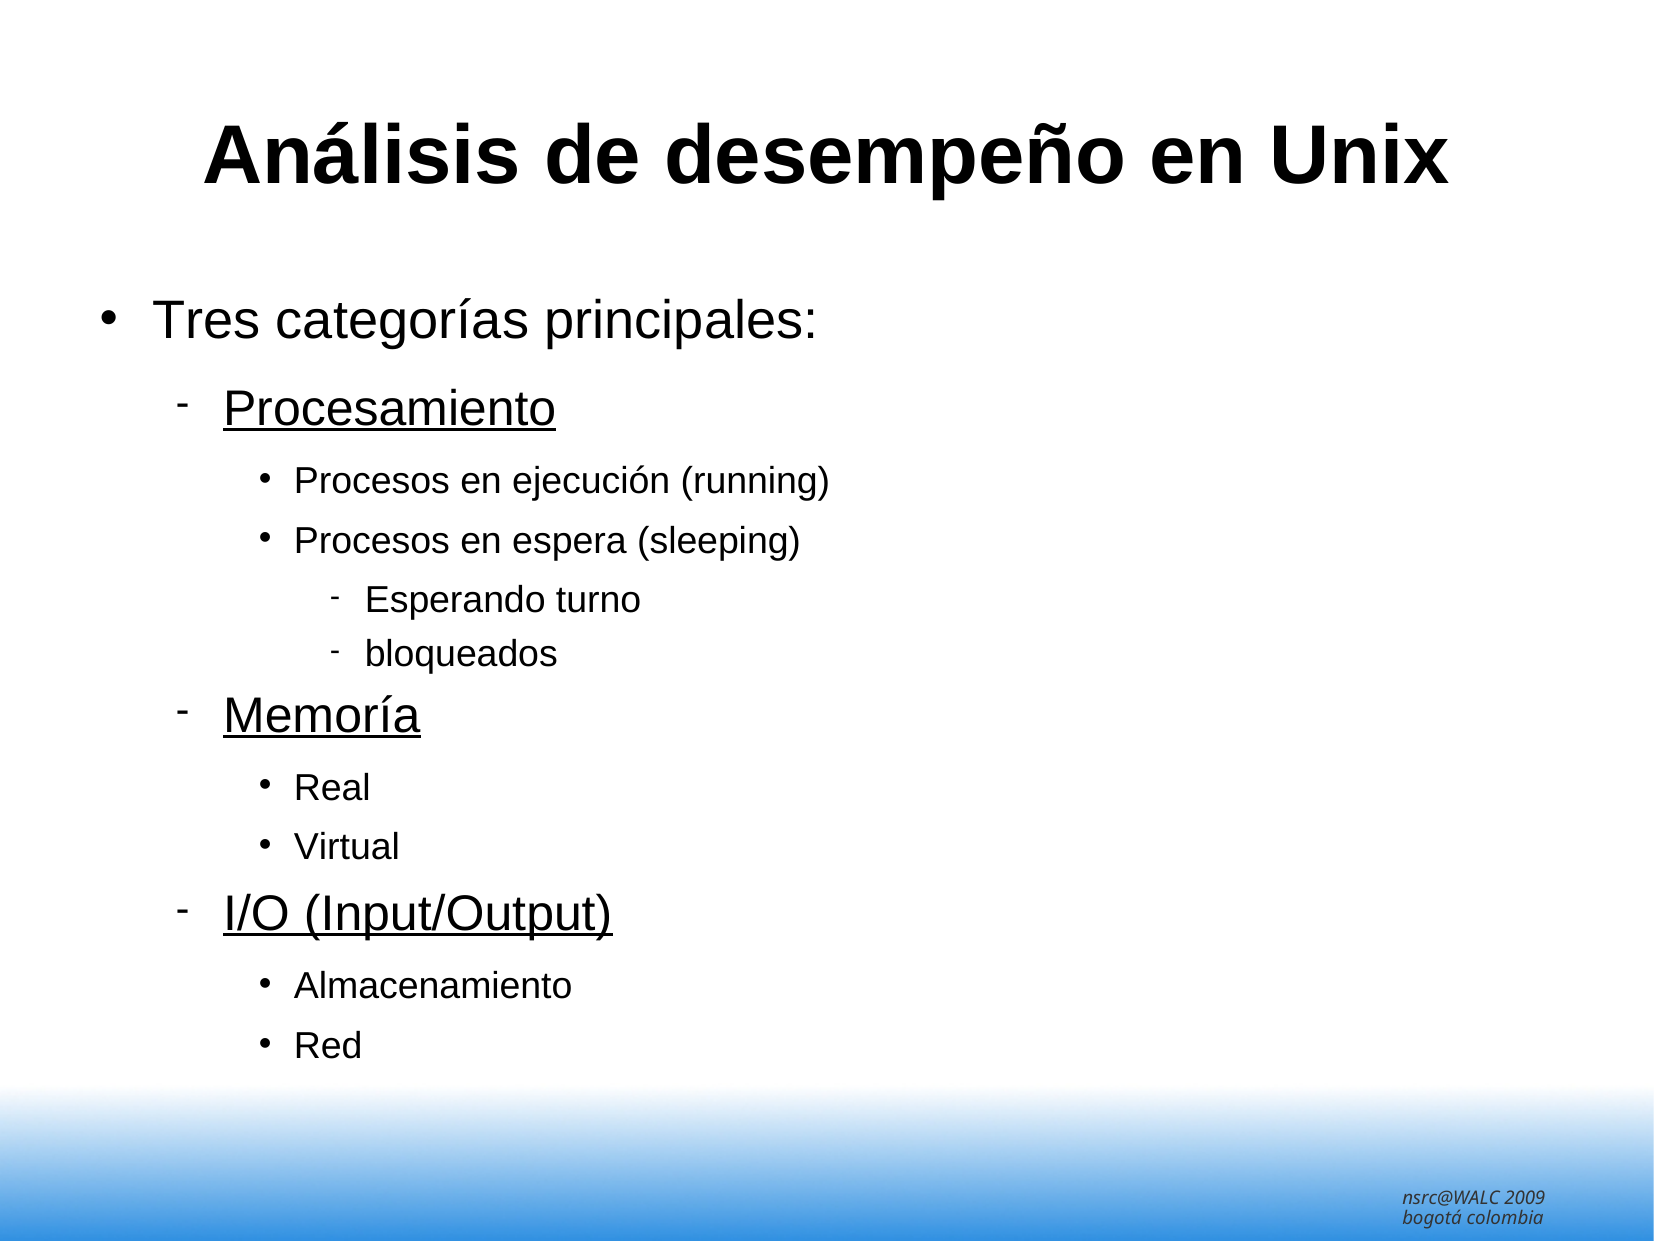

# Análisis de desempeño en Unix
Tres categorías principales:
Procesamiento
Procesos en ejecución (running)
Procesos en espera (sleeping)
Esperando turno
bloqueados
Memoría
Real
Virtual
I/O (Input/Output)‏
Almacenamiento
Red